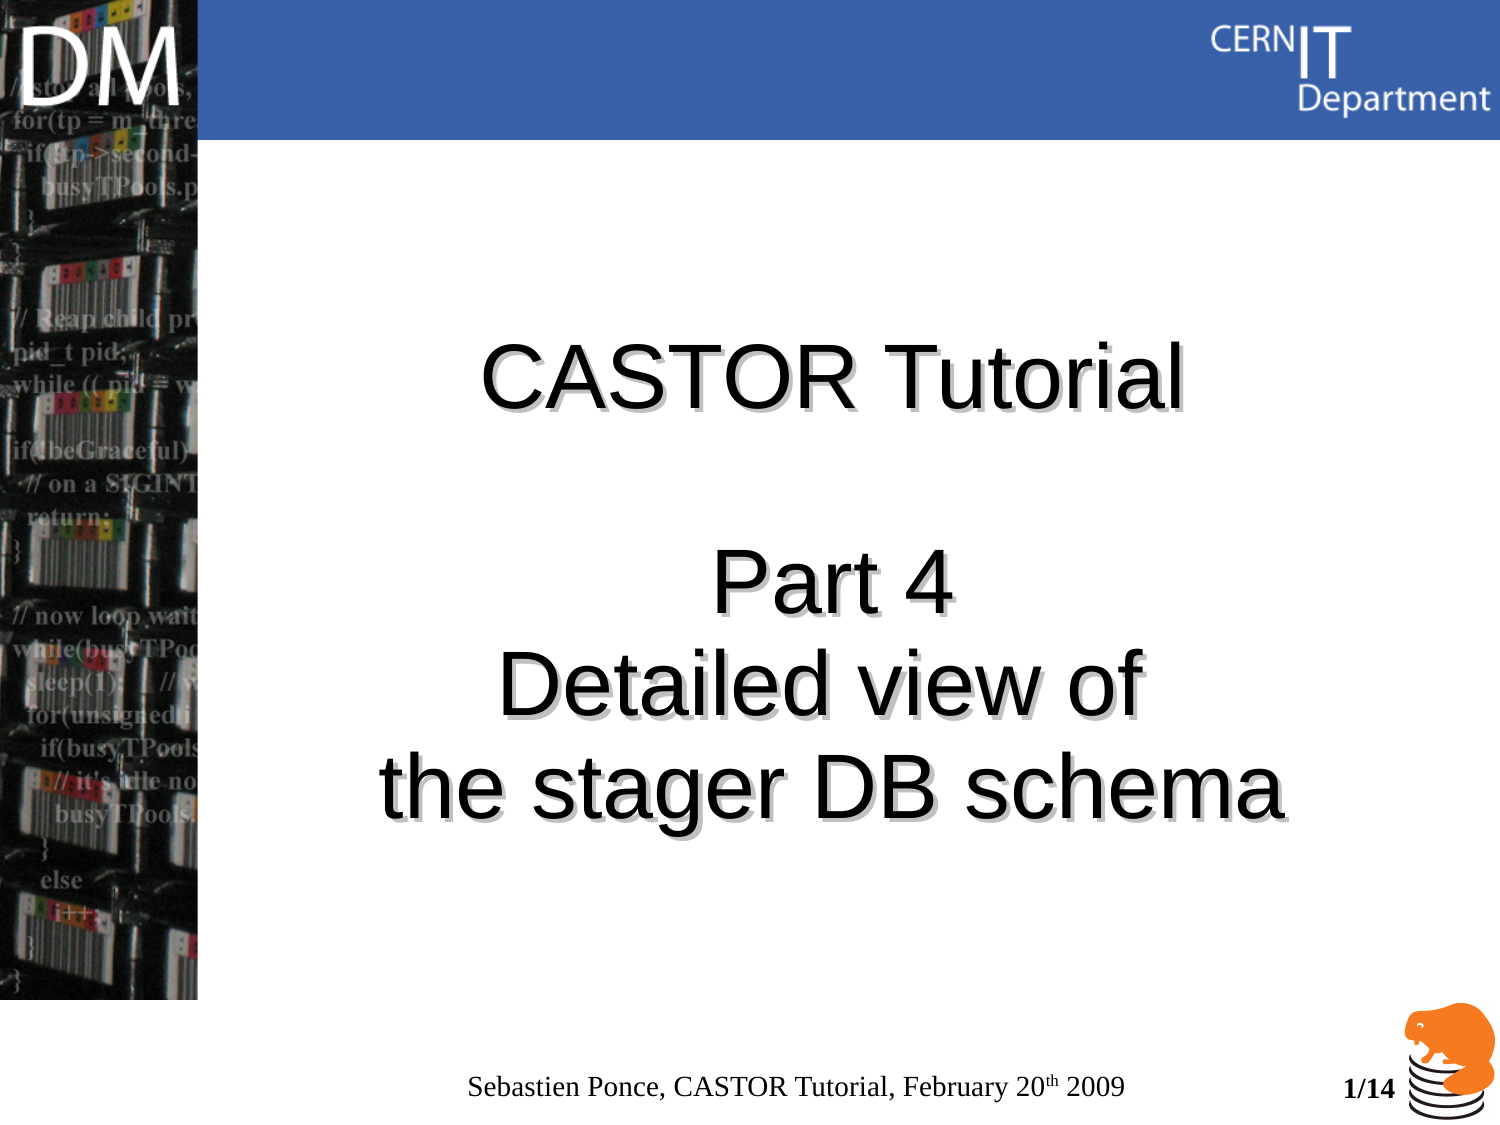

CASTOR Tutorial
Part 4
Detailed view of
the stager DB schema
1